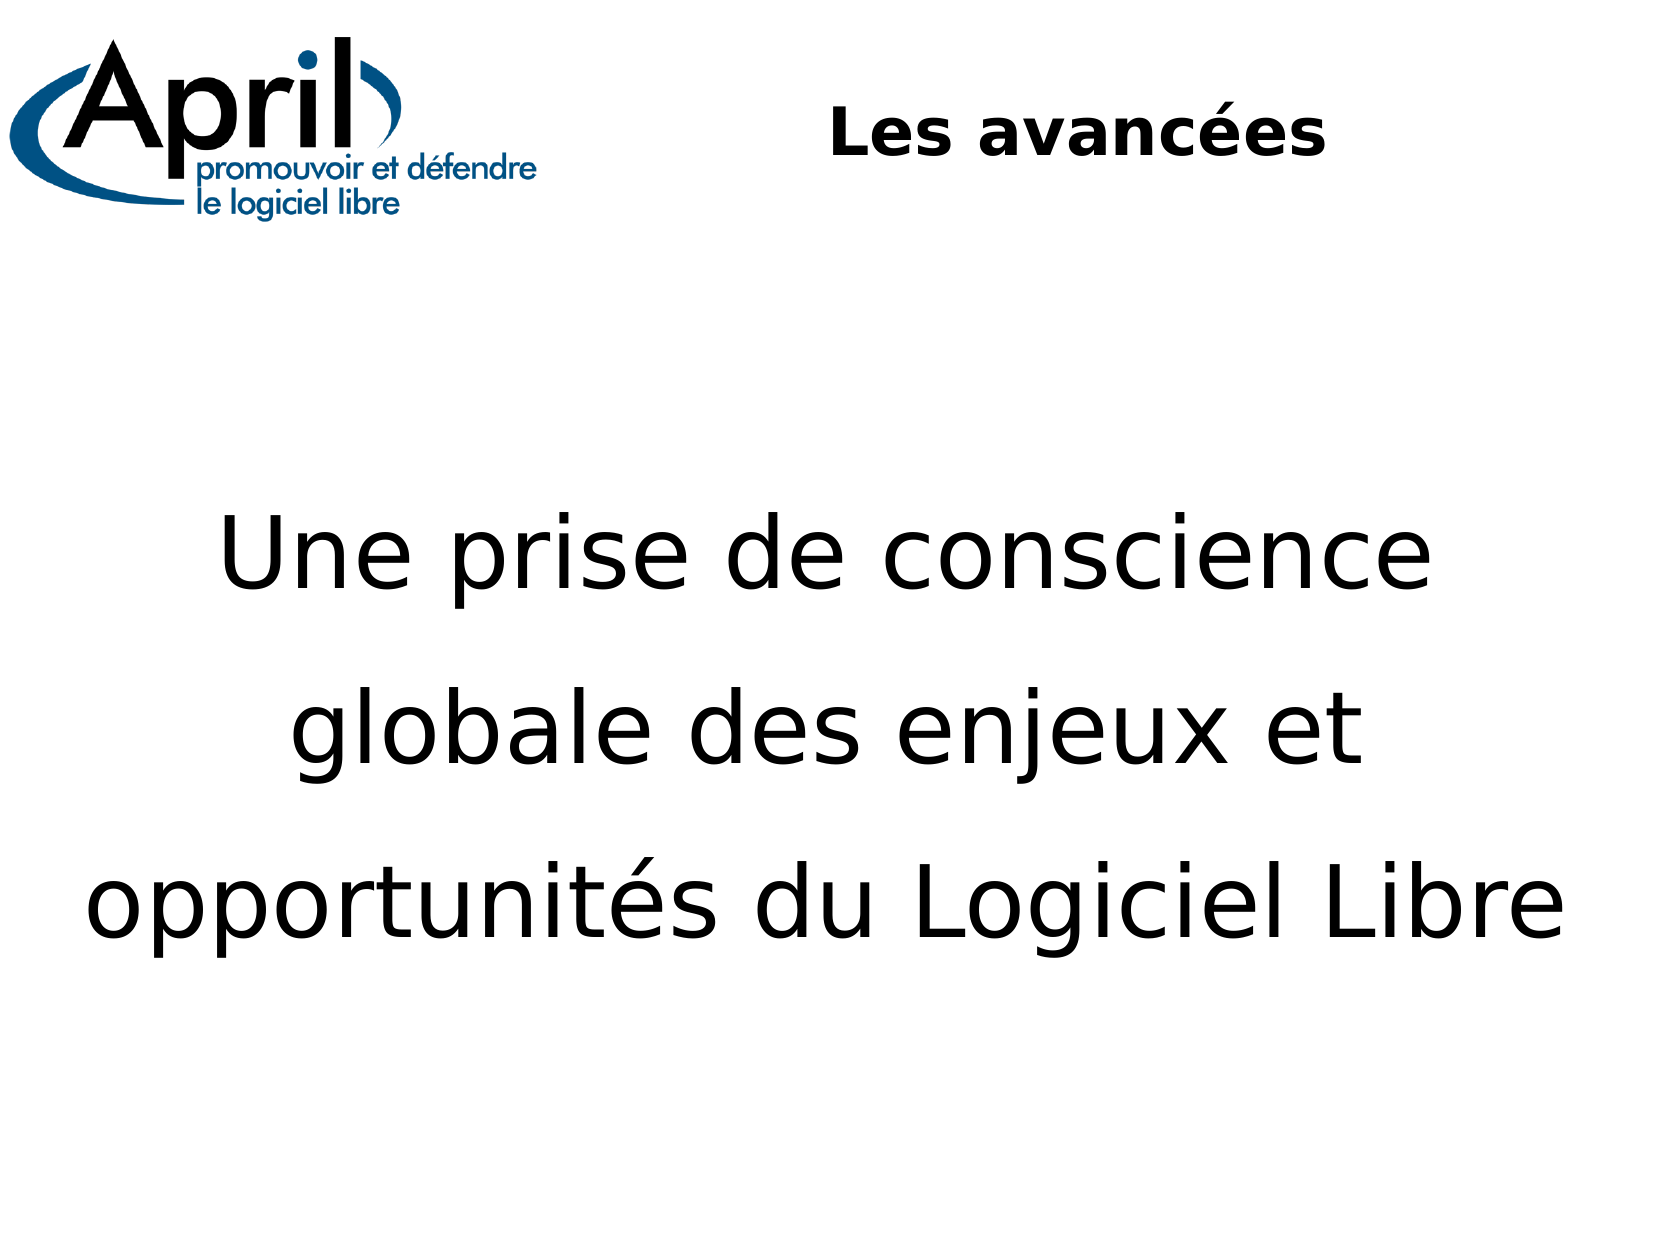

# Les avancées
Une prise de conscience globale des enjeux et opportunités du Logiciel Libre